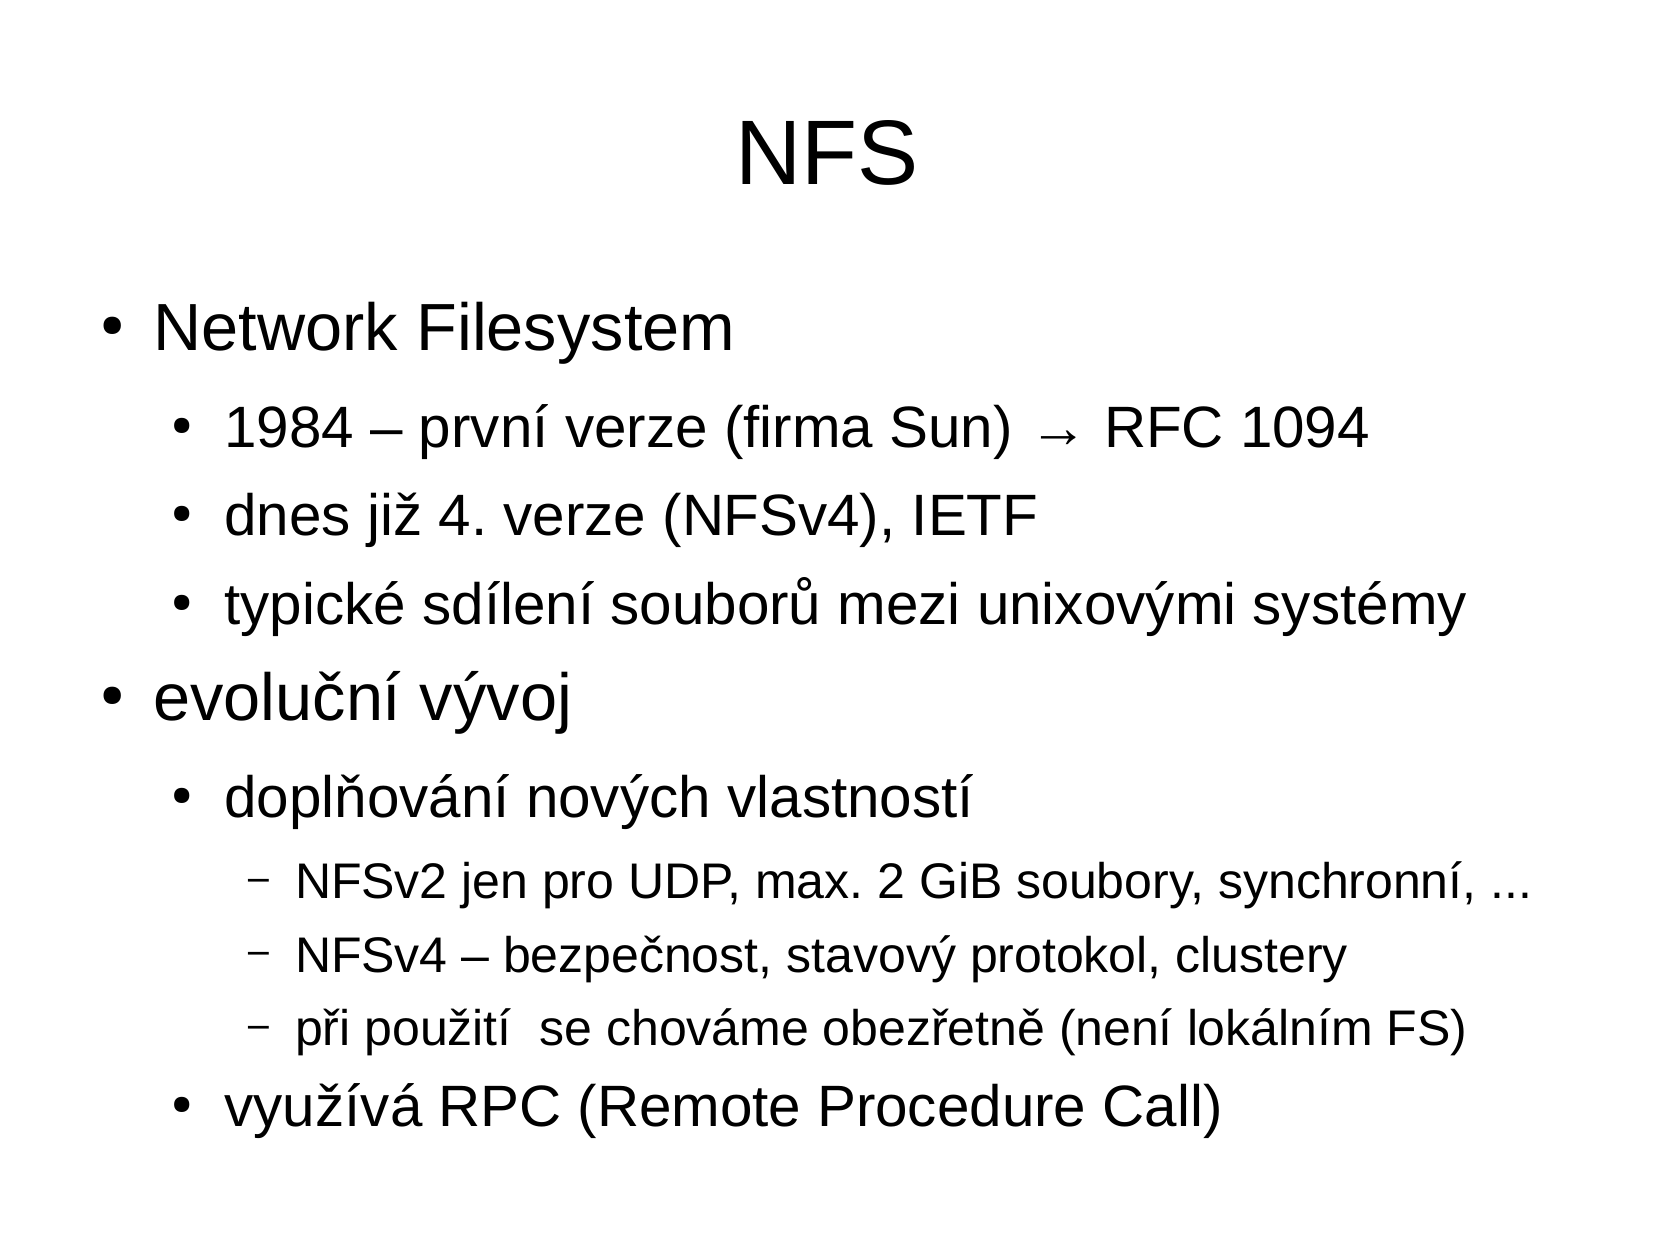

# NFS
Network Filesystem
1984 – první verze (firma Sun) → RFC 1094
dnes již 4. verze (NFSv4), IETF
typické sdílení souborů mezi unixovými systémy
evoluční vývoj
doplňování nových vlastností
NFSv2 jen pro UDP, max. 2 GiB soubory, synchronní, ...
NFSv4 – bezpečnost, stavový protokol, clustery
při použití se chováme obezřetně (není lokálním FS)
využívá RPC (Remote Procedure Call)